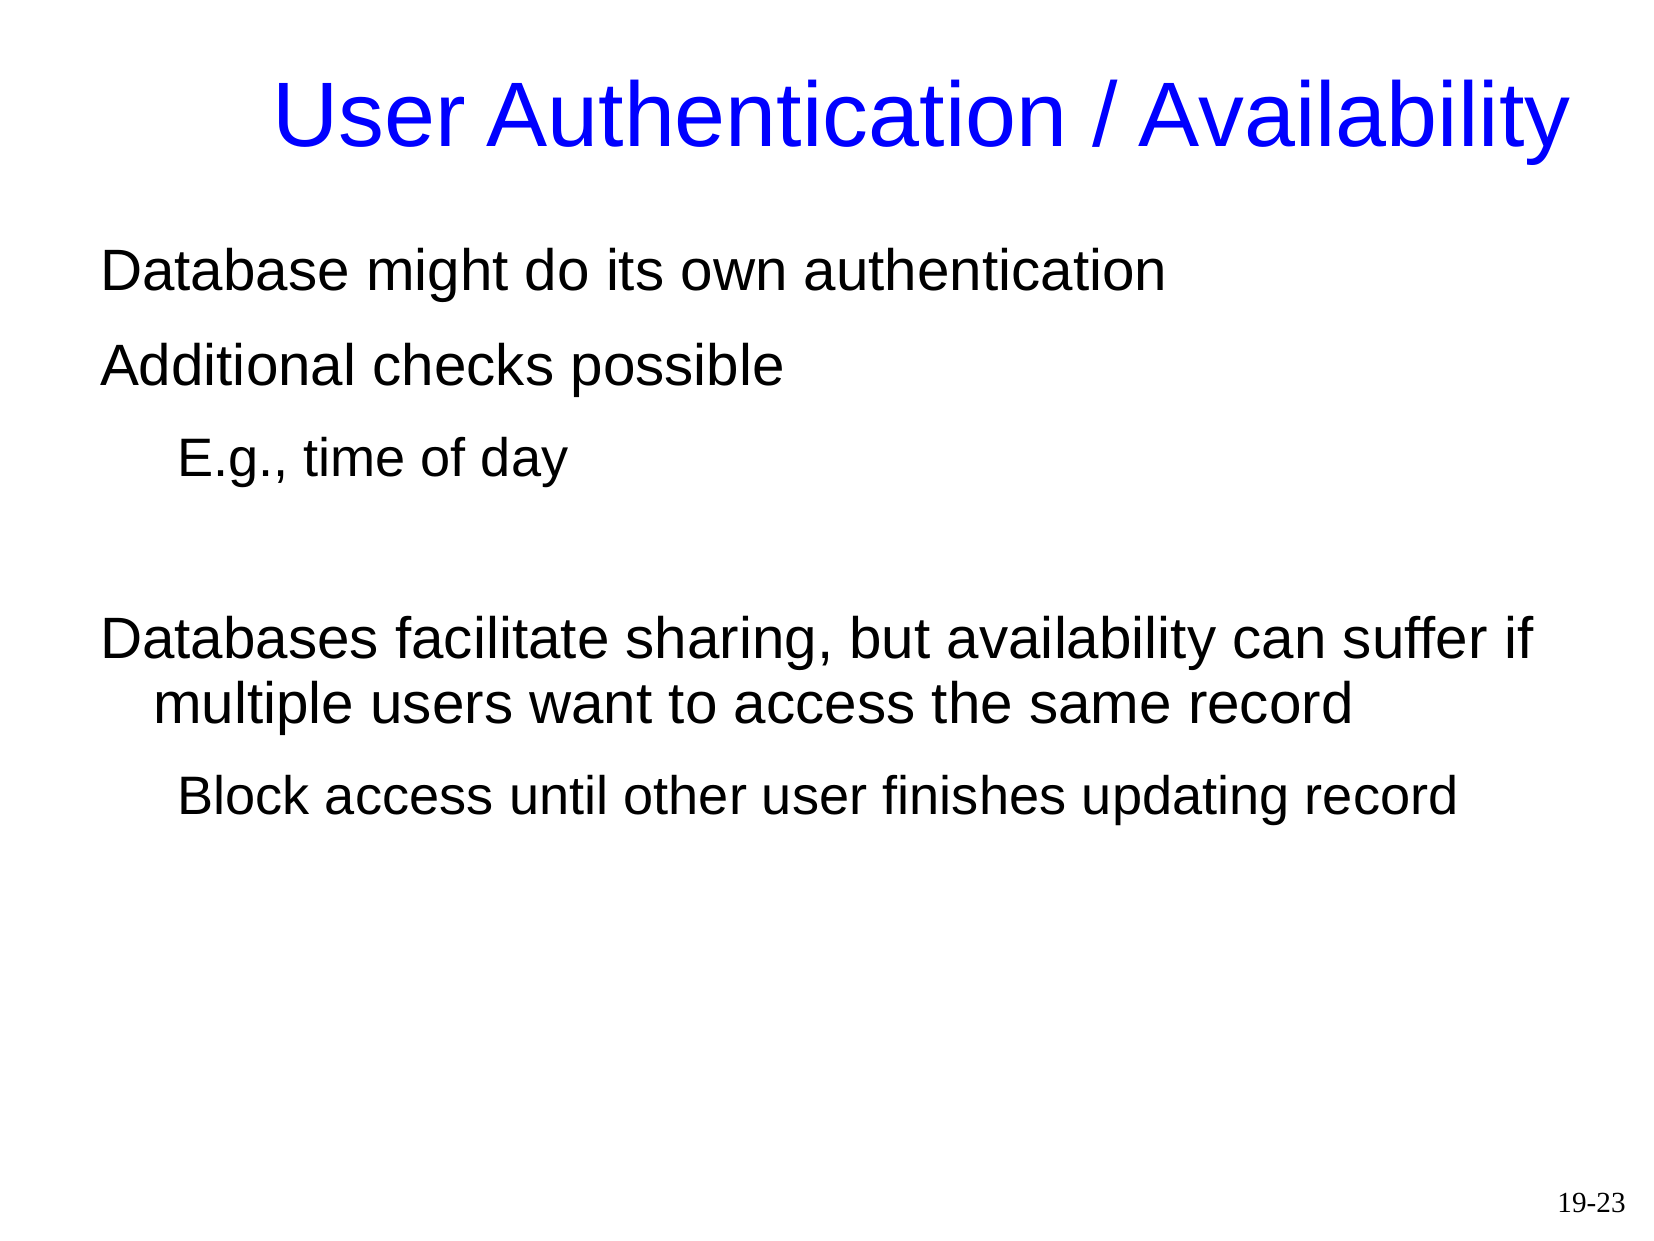

# User Authentication / Availability
Database might do its own authentication
Additional checks possible
E.g., time of day
Databases facilitate sharing, but availability can suffer if multiple users want to access the same record
Block access until other user finishes updating record